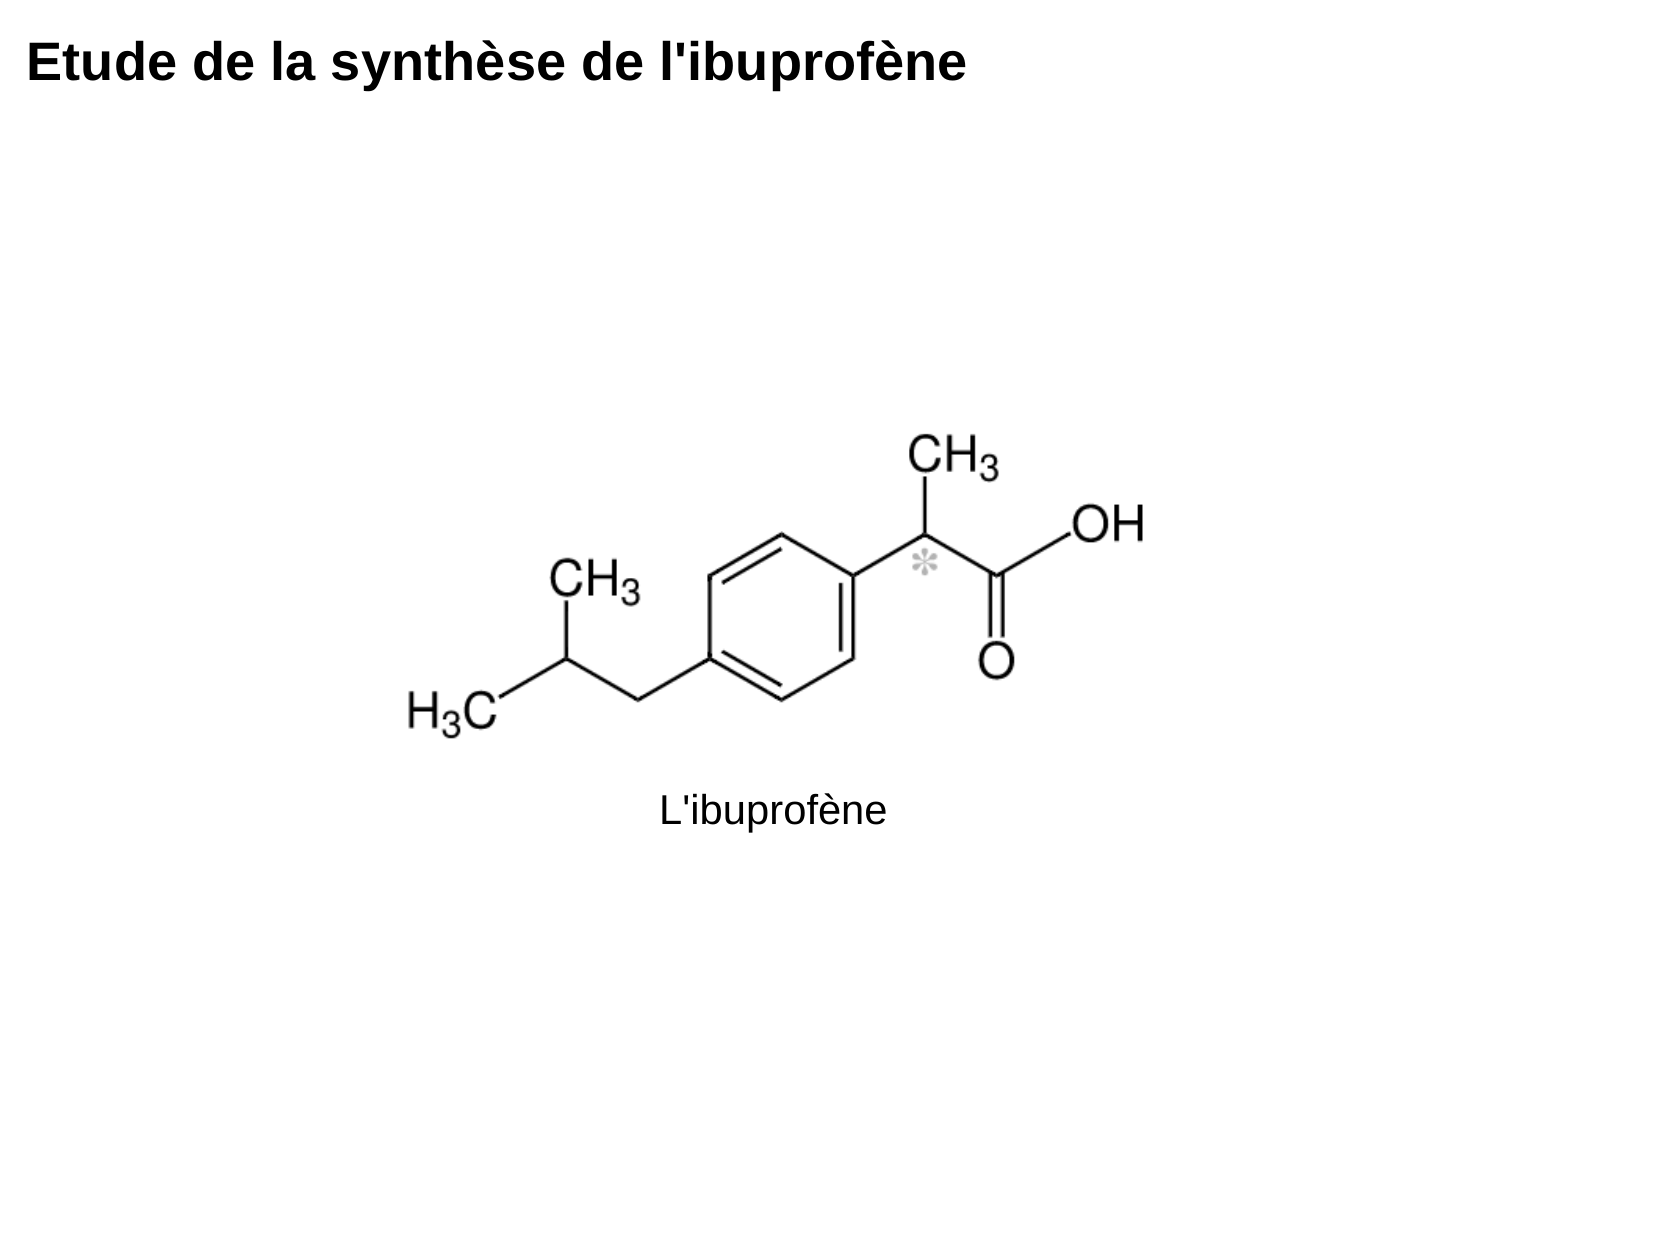

Etude de la synthèse de l'ibuprofène
L'ibuprofène